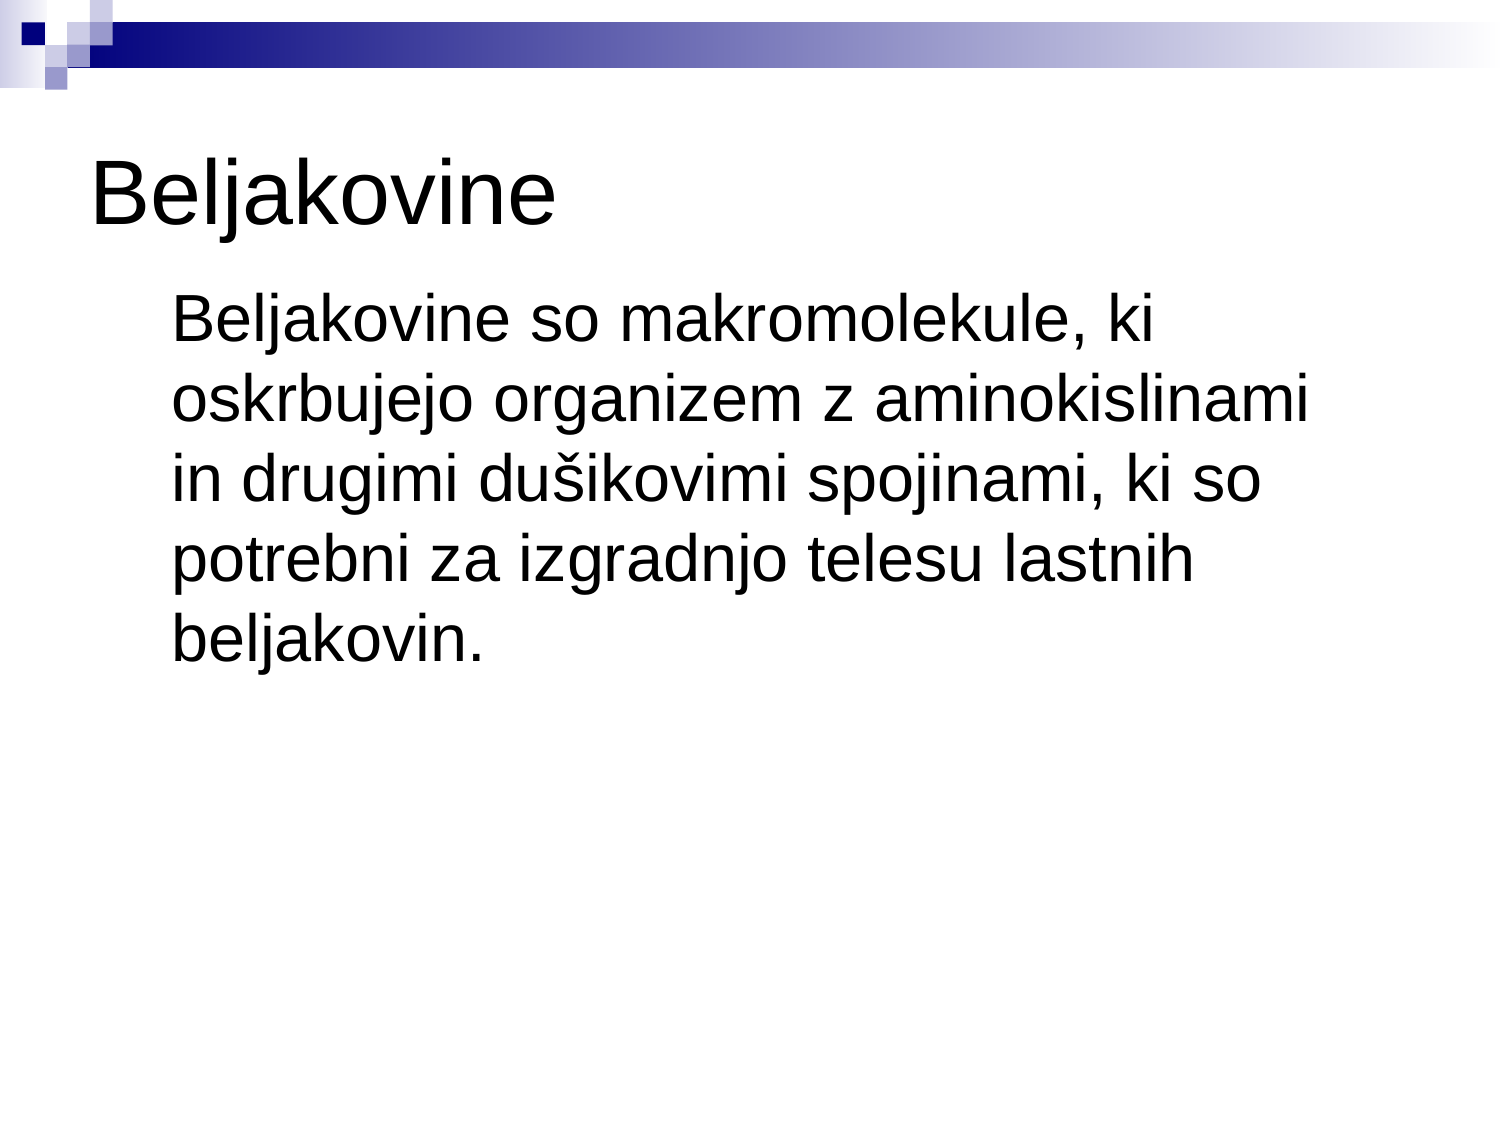

# Beljakovine
	Beljakovine so makromolekule, ki oskrbujejo organizem z aminokislinami in drugimi dušikovimi spojinami, ki so potrebni za izgradnjo telesu lastnih beljakovin.